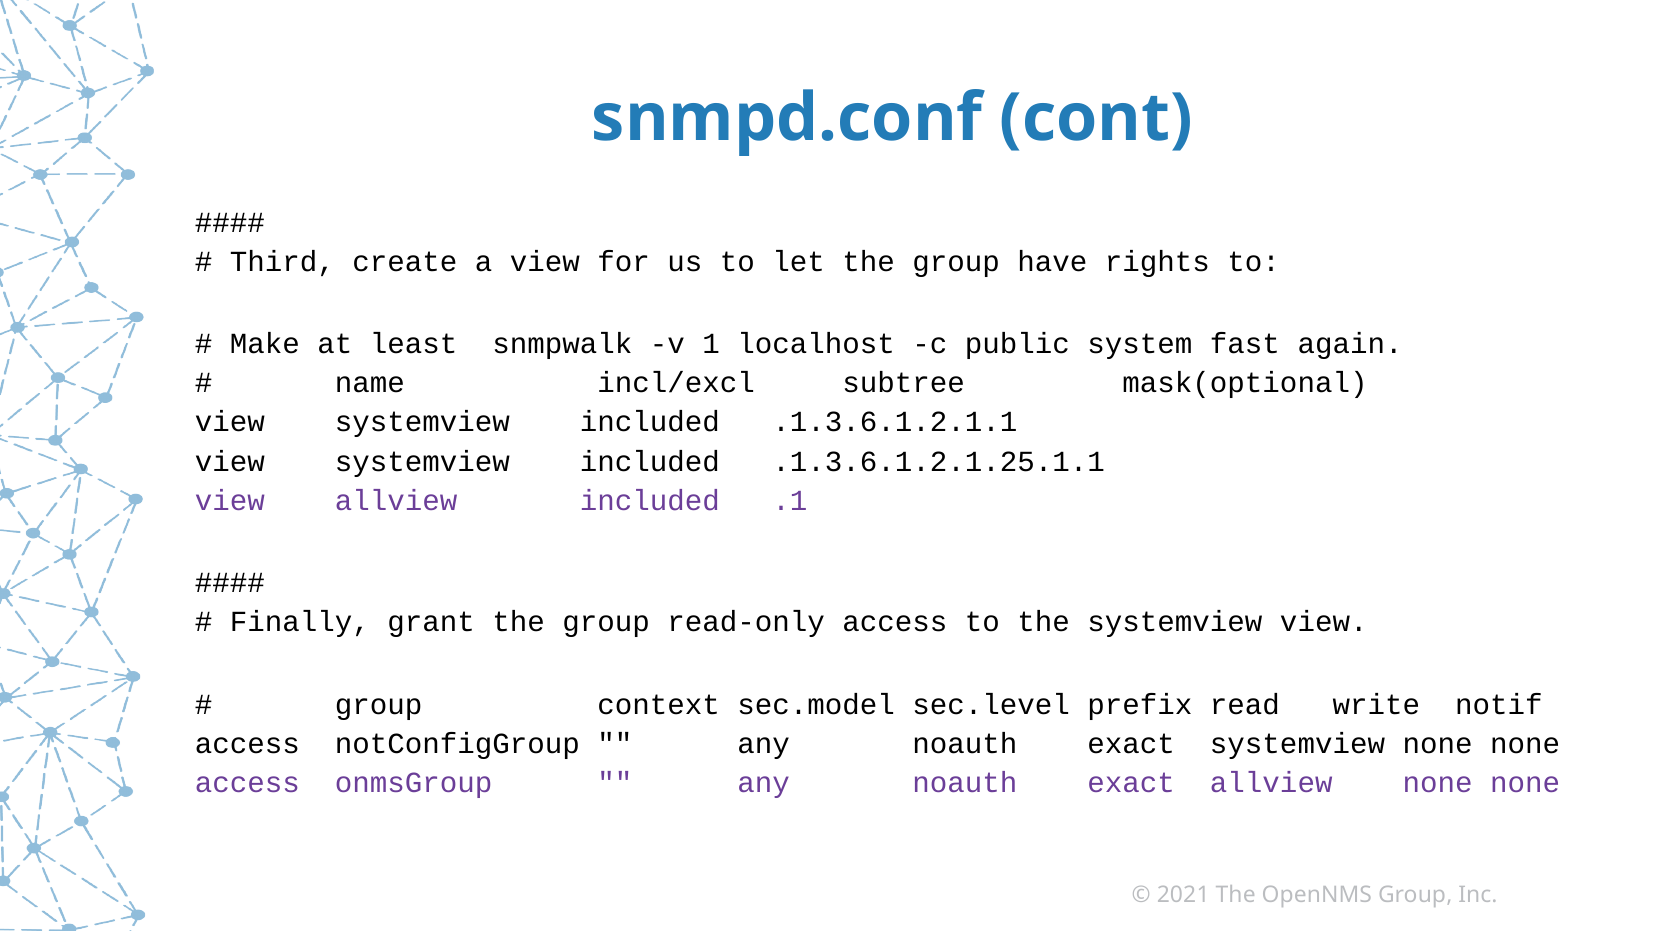

# snmpd.conf (cont)
####
# Third, create a view for us to let the group have rights to:
# Make at least snmpwalk -v 1 localhost -c public system fast again.
# name incl/excl subtree mask(optional)
view systemview included .1.3.6.1.2.1.1
view systemview included .1.3.6.1.2.1.25.1.1
view allview included .1
####
# Finally, grant the group read-only access to the systemview view.
# group context sec.model sec.level prefix read write notif
access notConfigGroup "" any noauth exact systemview none none
access onmsGroup "" any noauth exact allview none none